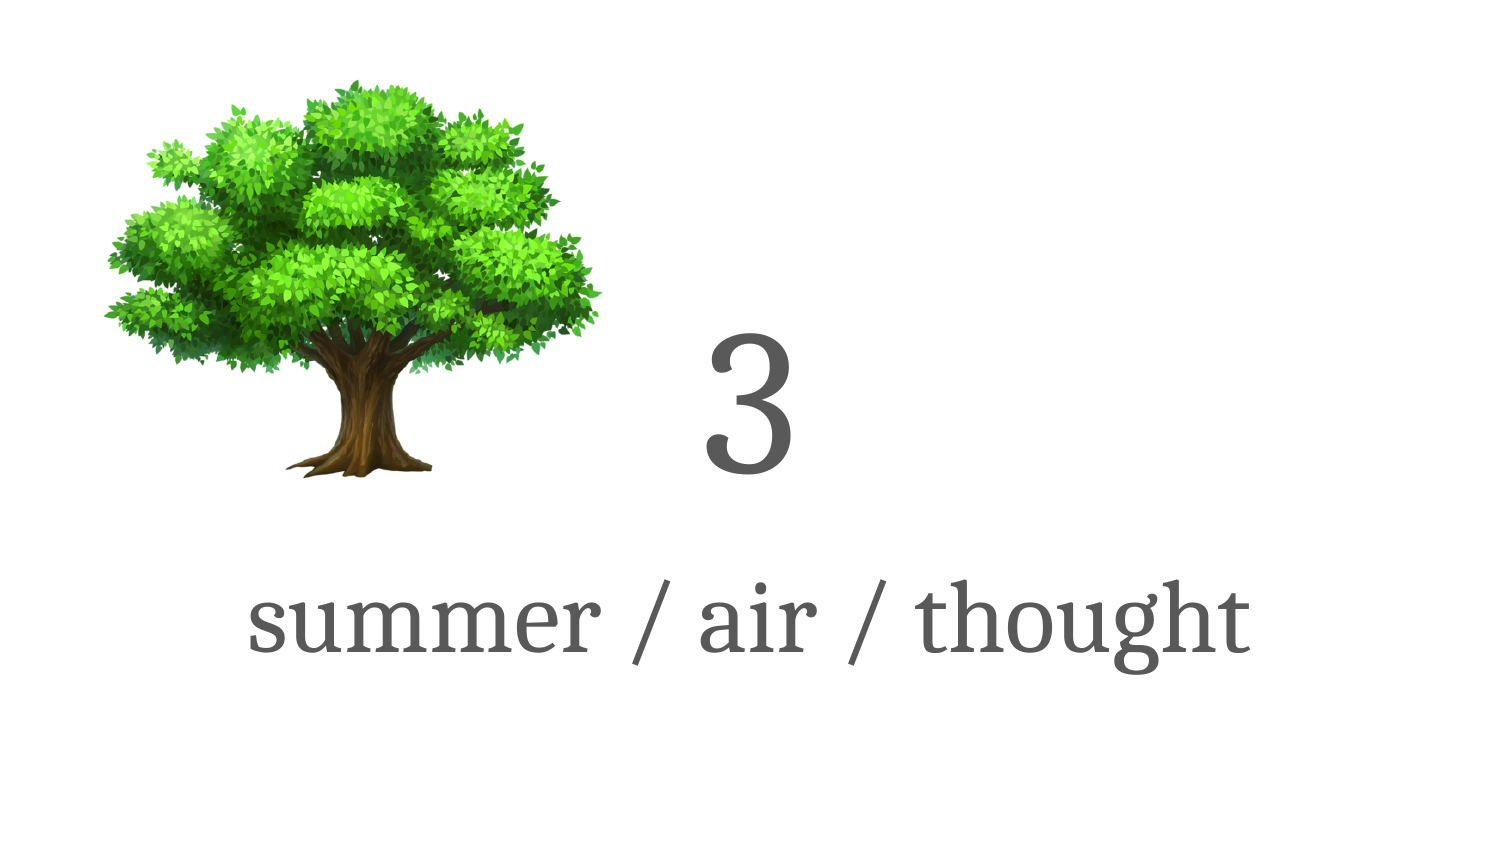

#
3
summer / air / thought